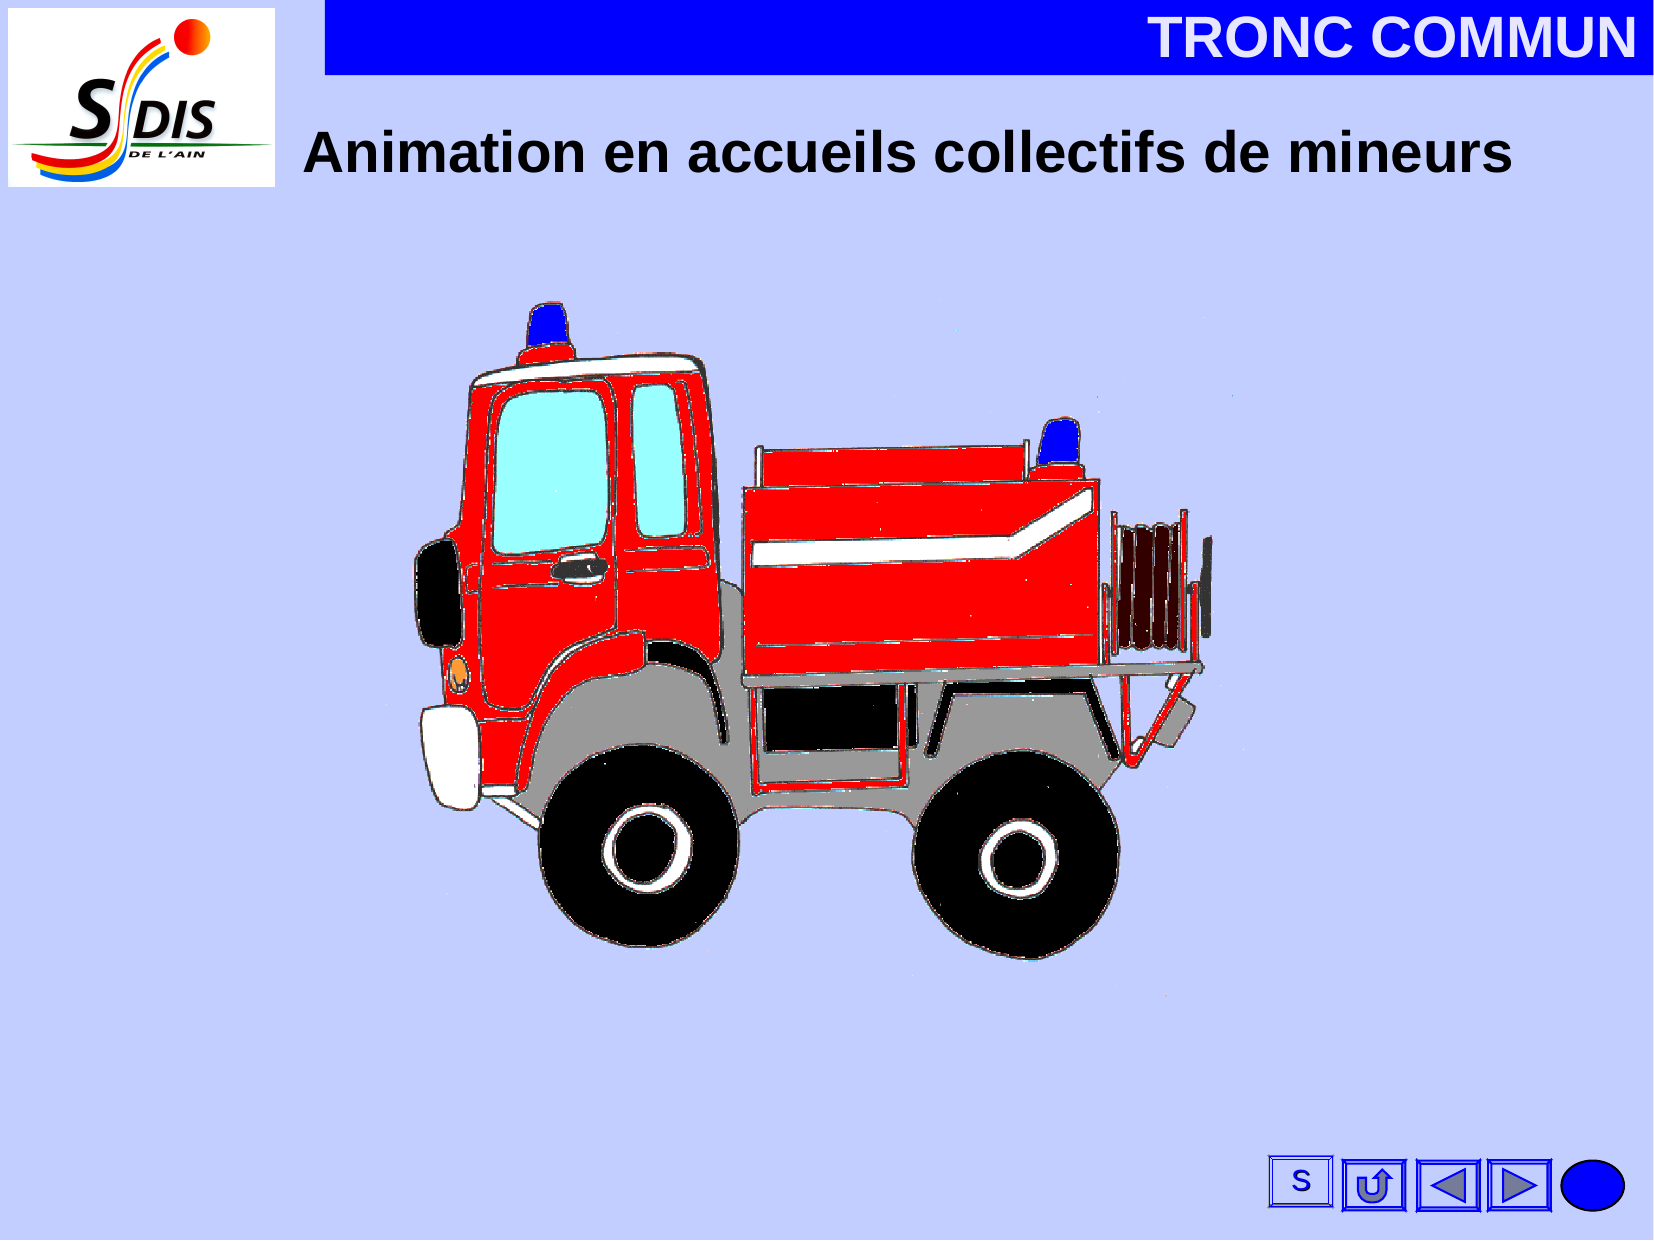

TRONC COMMUN
Animation en accueils collectifs de mineurs